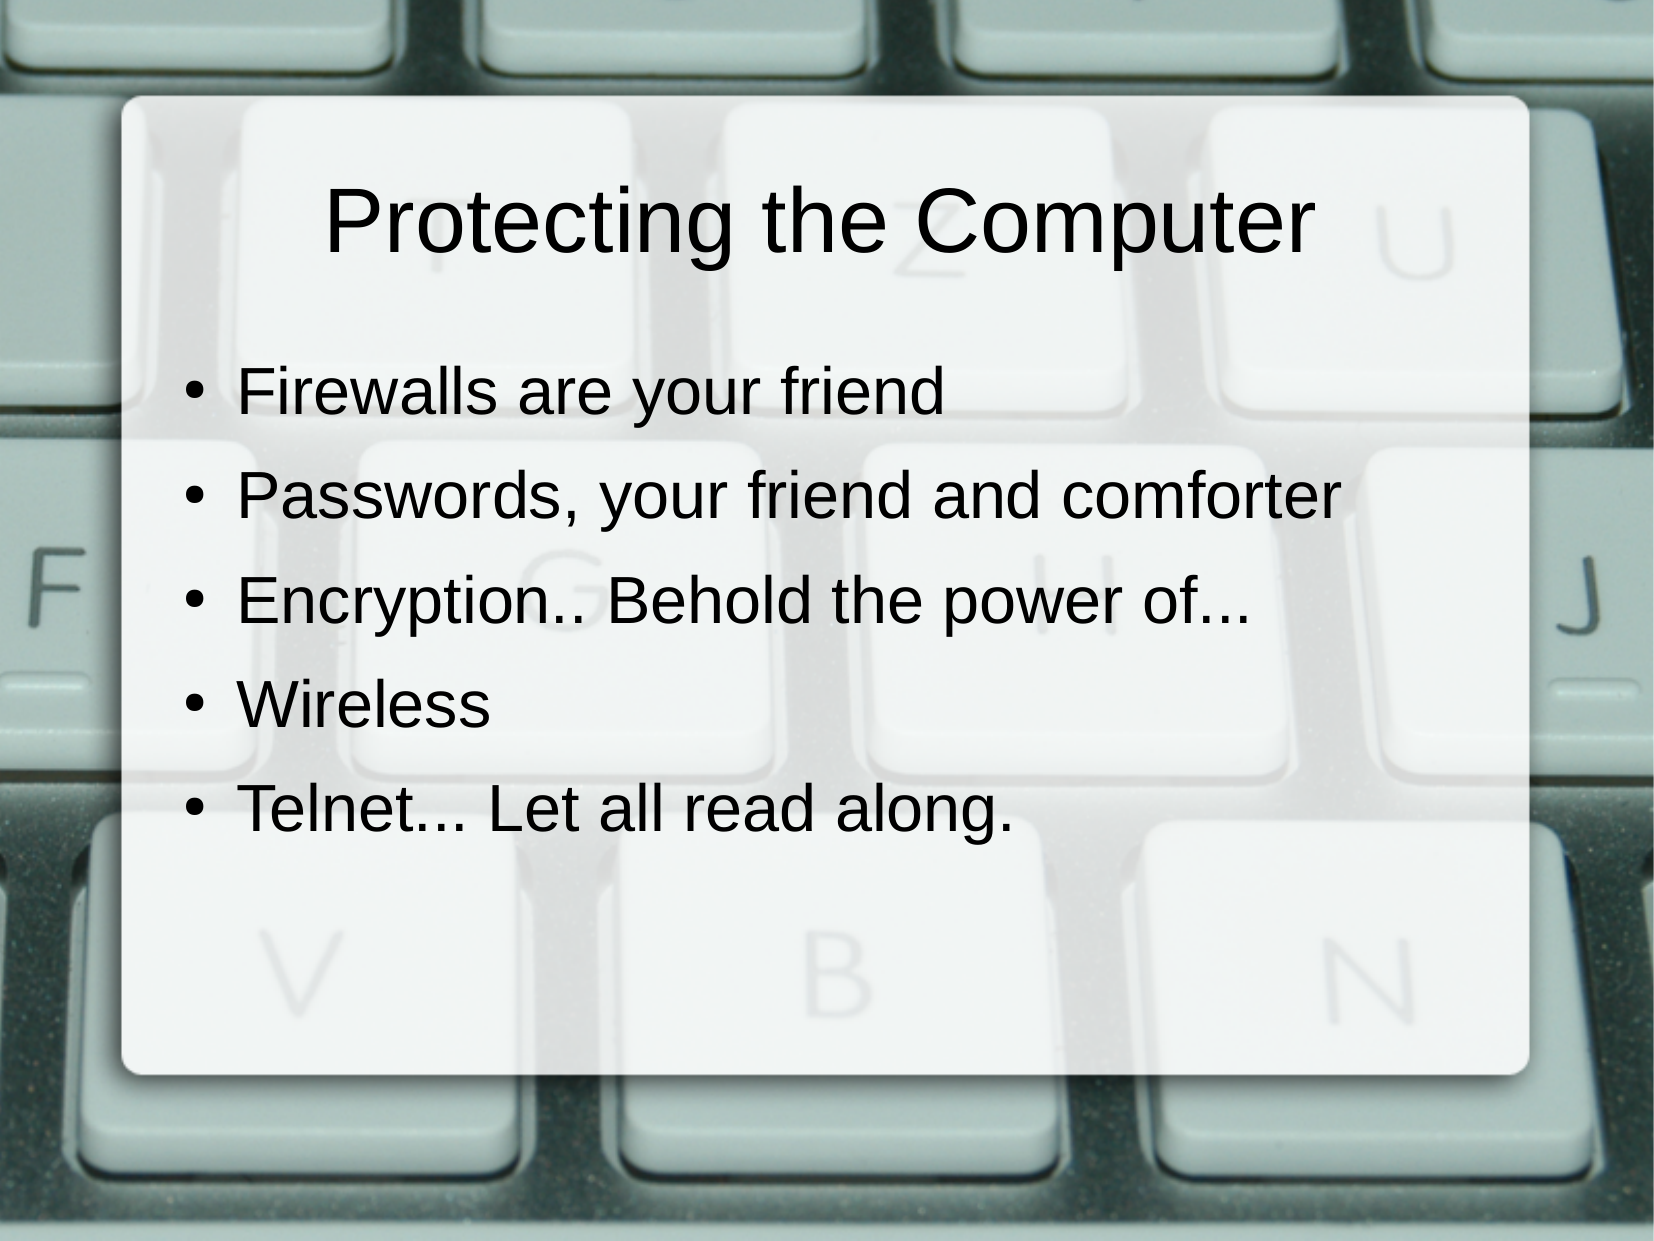

# Protecting the Computer
Firewalls are your friend
Passwords, your friend and comforter
Encryption.. Behold the power of...
Wireless
Telnet... Let all read along.